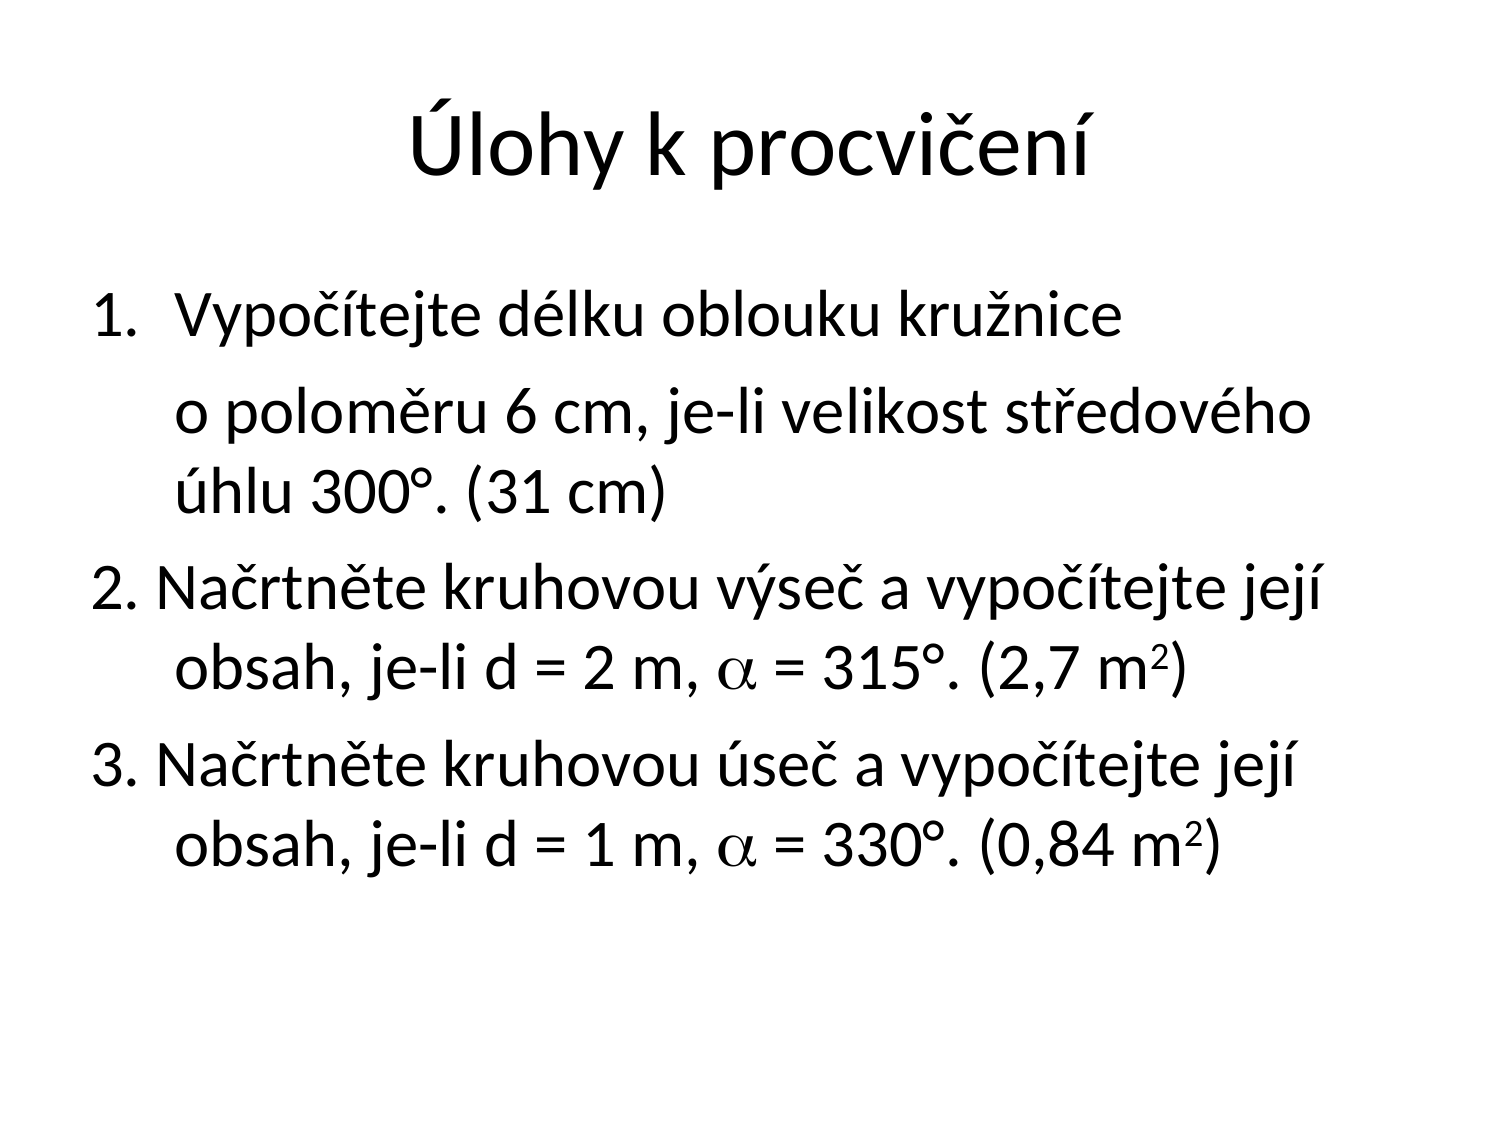

# Úlohy k procvičení
Vypočítejte délku oblouku kružnice
	o poloměru 6 cm, je-li velikost středového úhlu 300°. (31 cm)
2. Načrtněte kruhovou výseč a vypočítejte její obsah, je-li d = 2 m,  = 315°. (2,7 m2)
3. Načrtněte kruhovou úseč a vypočítejte její obsah, je-li d = 1 m,  = 330°. (0,84 m2)